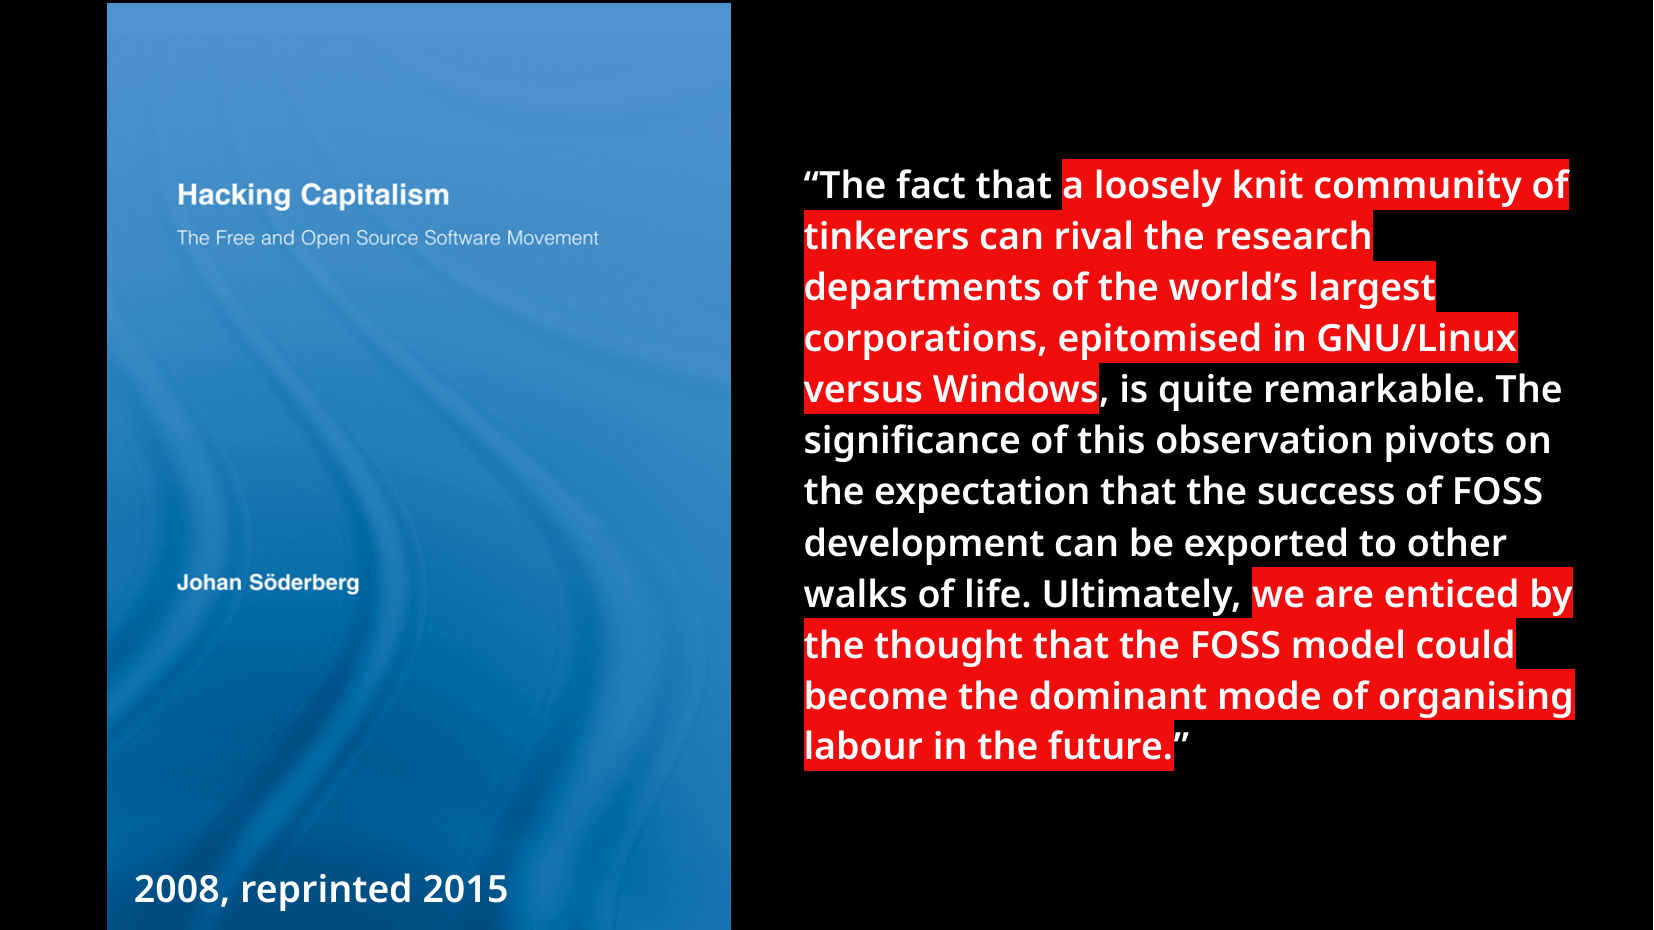

# “The fact that a loosely knit community of tinkerers can rival the research departments of the world’s largest corporations, epitomised in GNU/Linux versus Windows, is quite remarkable. The significance of this observation pivots on the expectation that the success of FOSS development can be exported to other walks of life. Ultimately, we are enticed by the thought that the FOSS model could become the dominant mode of organising labour in the future.”
	 2008, reprinted 2015